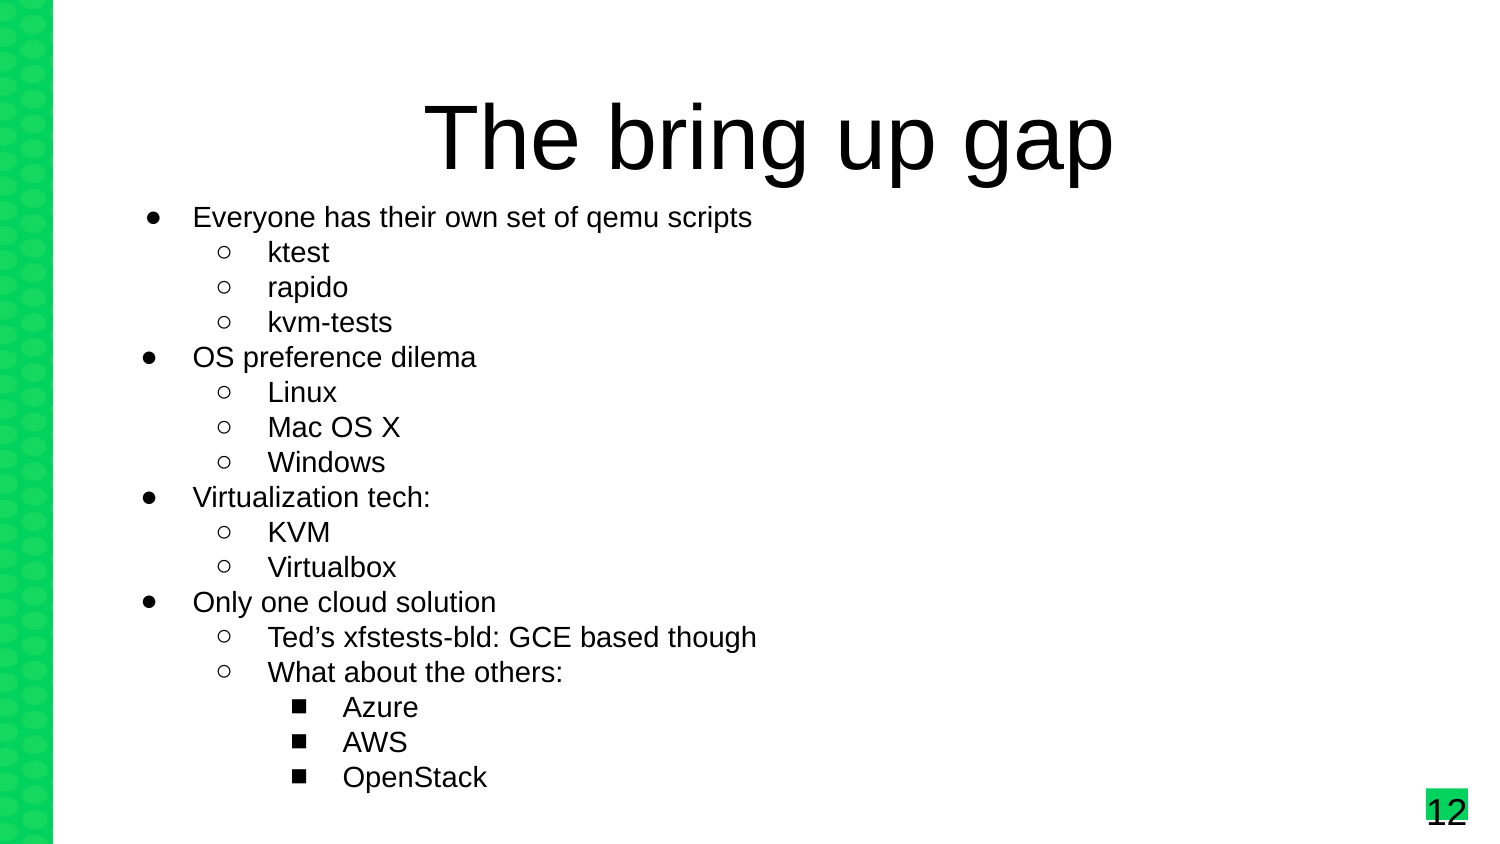

The bring up gap
# Everyone has their own set of qemu scripts
ktest
rapido
kvm-tests
OS preference dilema
Linux
Mac OS X
Windows
Virtualization tech:
KVM
Virtualbox
Only one cloud solution
Ted’s xfstests-bld: GCE based though
What about the others:
Azure
AWS
OpenStack